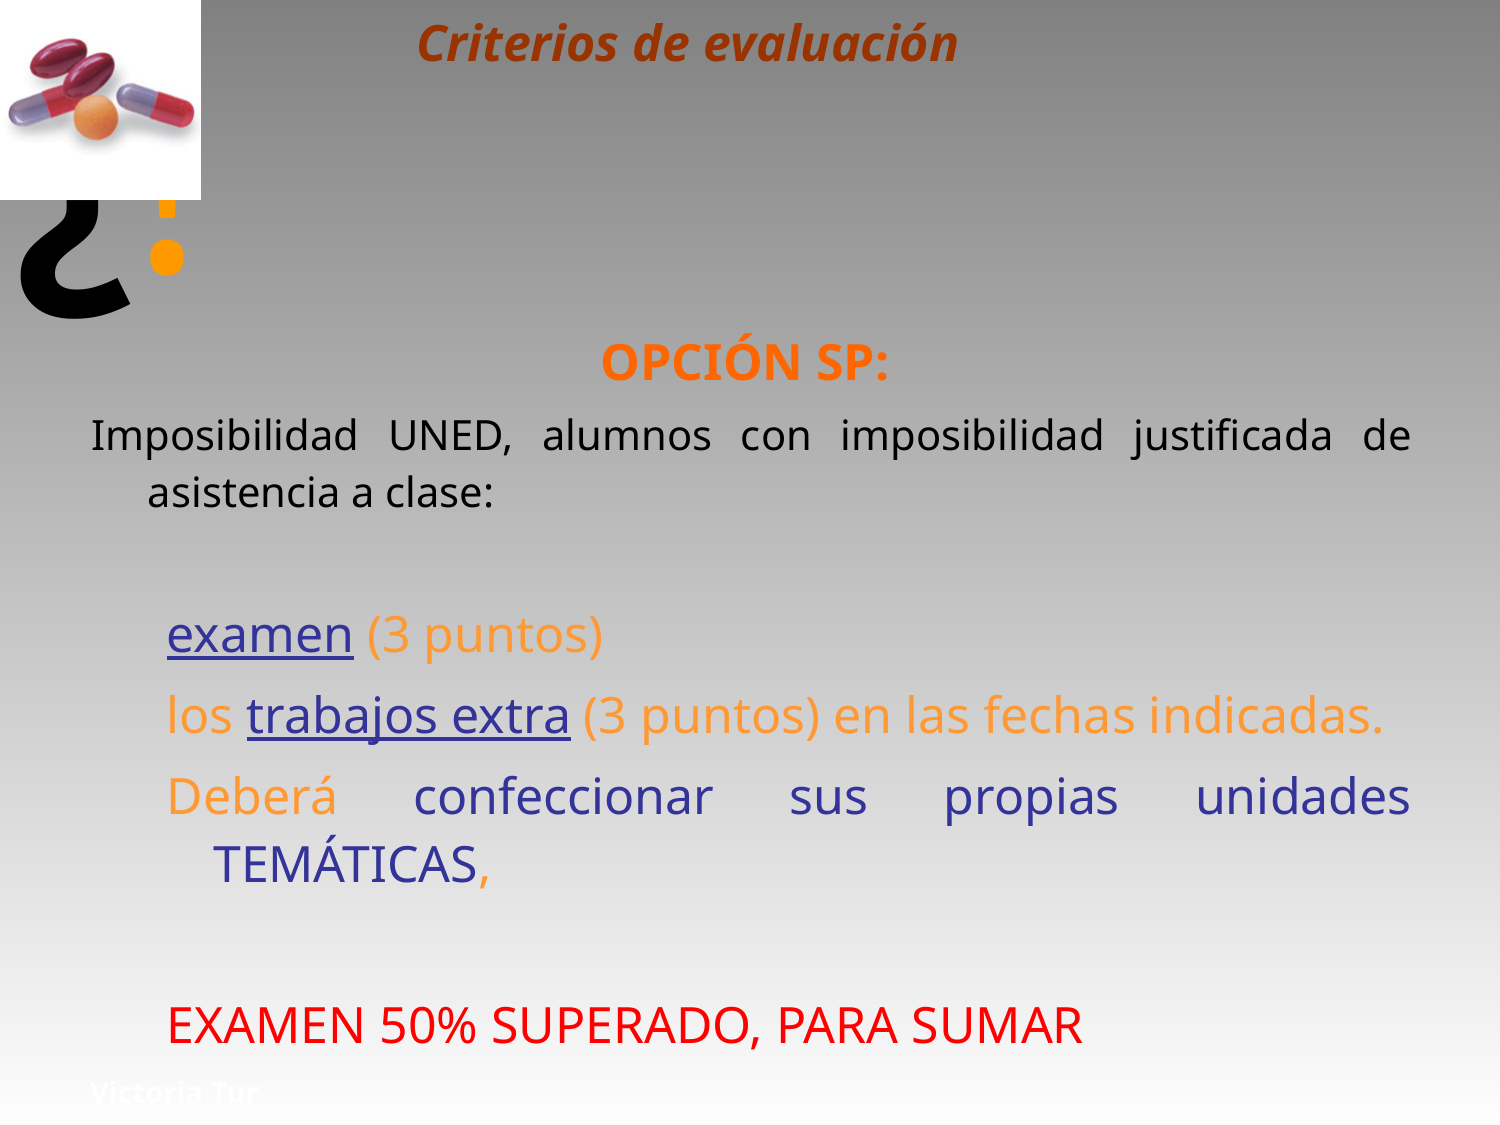

Criterios de evaluación
# OPCIÓN SP:
Imposibilidad UNED, alumnos con imposibilidad justificada de asistencia a clase:
examen (3 puntos)
los trabajos extra (3 puntos) en las fechas indicadas.
Deberá confeccionar sus propias unidades TEMÁTICAS,
EXAMEN 50% SUPERADO, PARA SUMAR